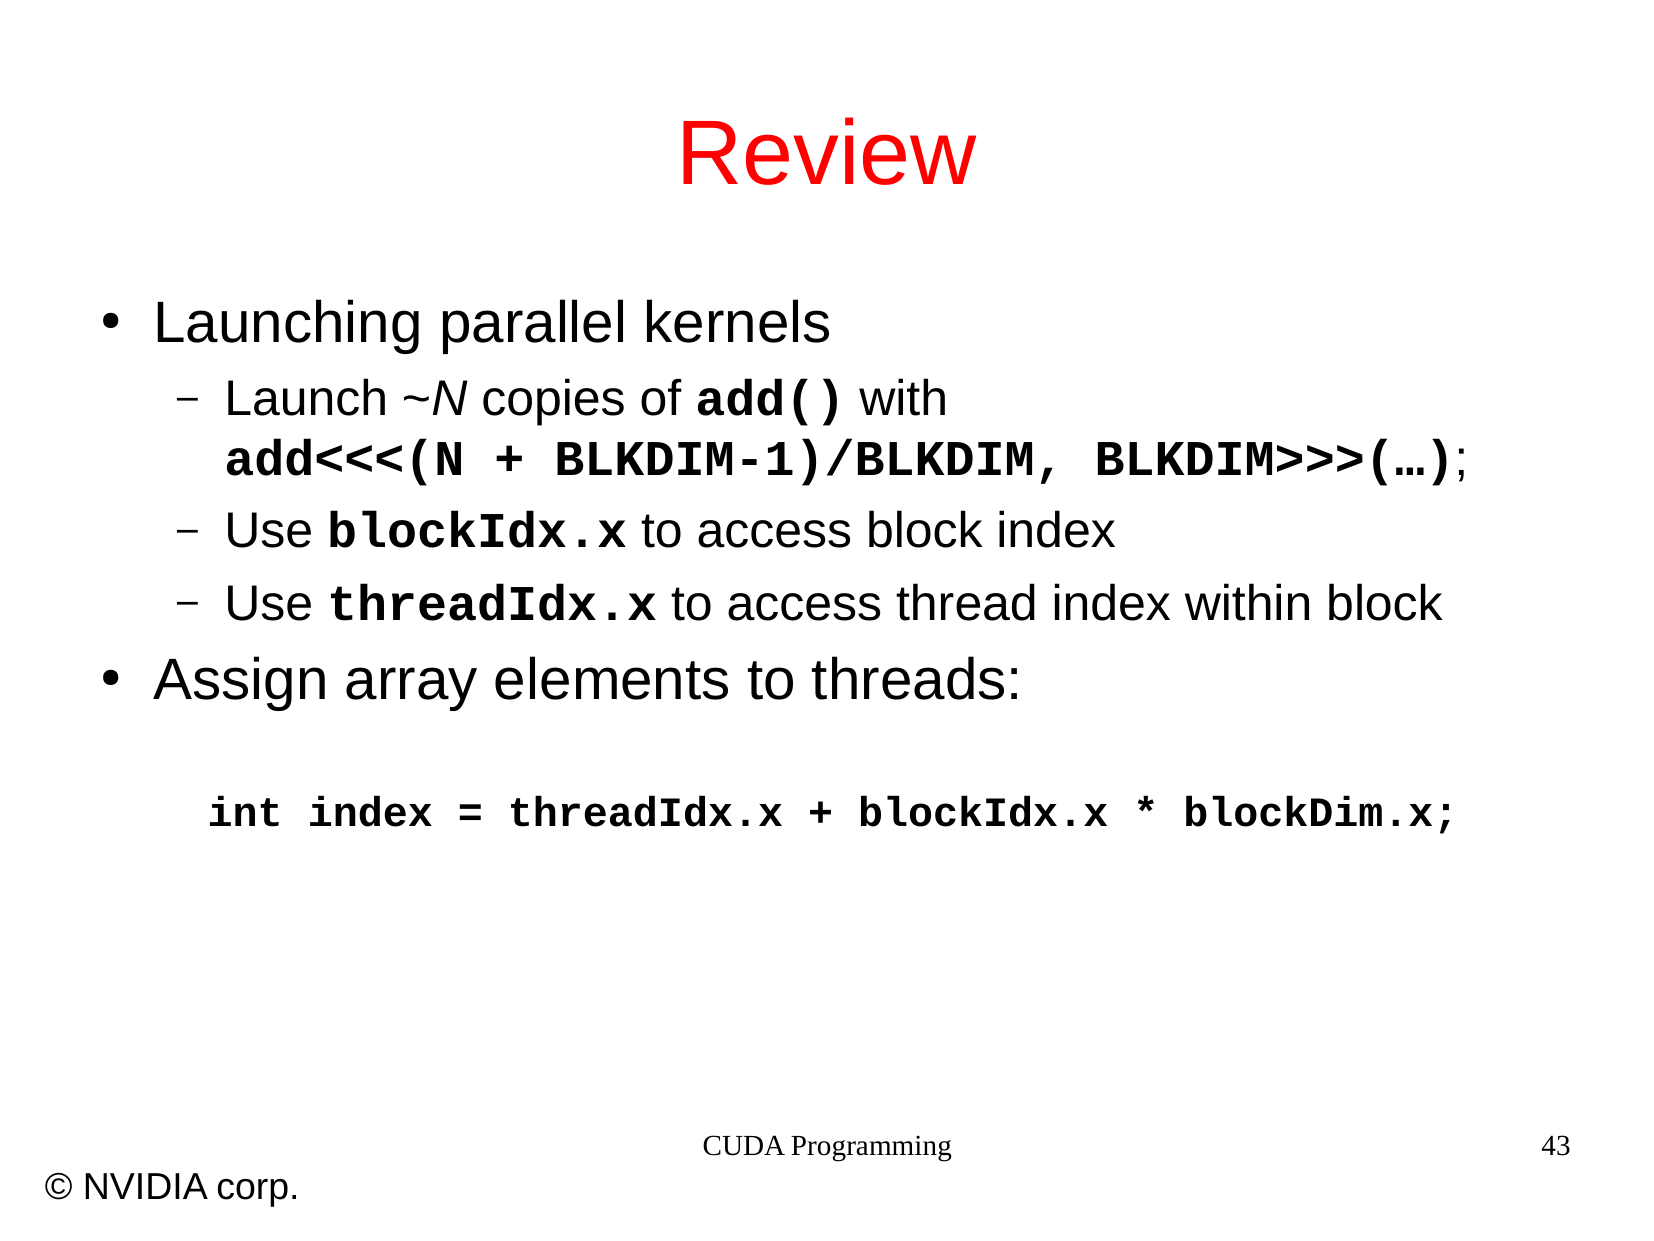

# Review
Launching parallel kernels
Launch ~N copies of add() with
add<<<(N + BLKDIM-1)/BLKDIM, BLKDIM>>>(…);
Use blockIdx.x to access block index
Use threadIdx.x to access thread index within block
Assign array elements to threads:
 int index = threadIdx.x + blockIdx.x * blockDim.x;
CUDA Programming
43
© NVIDIA corp.